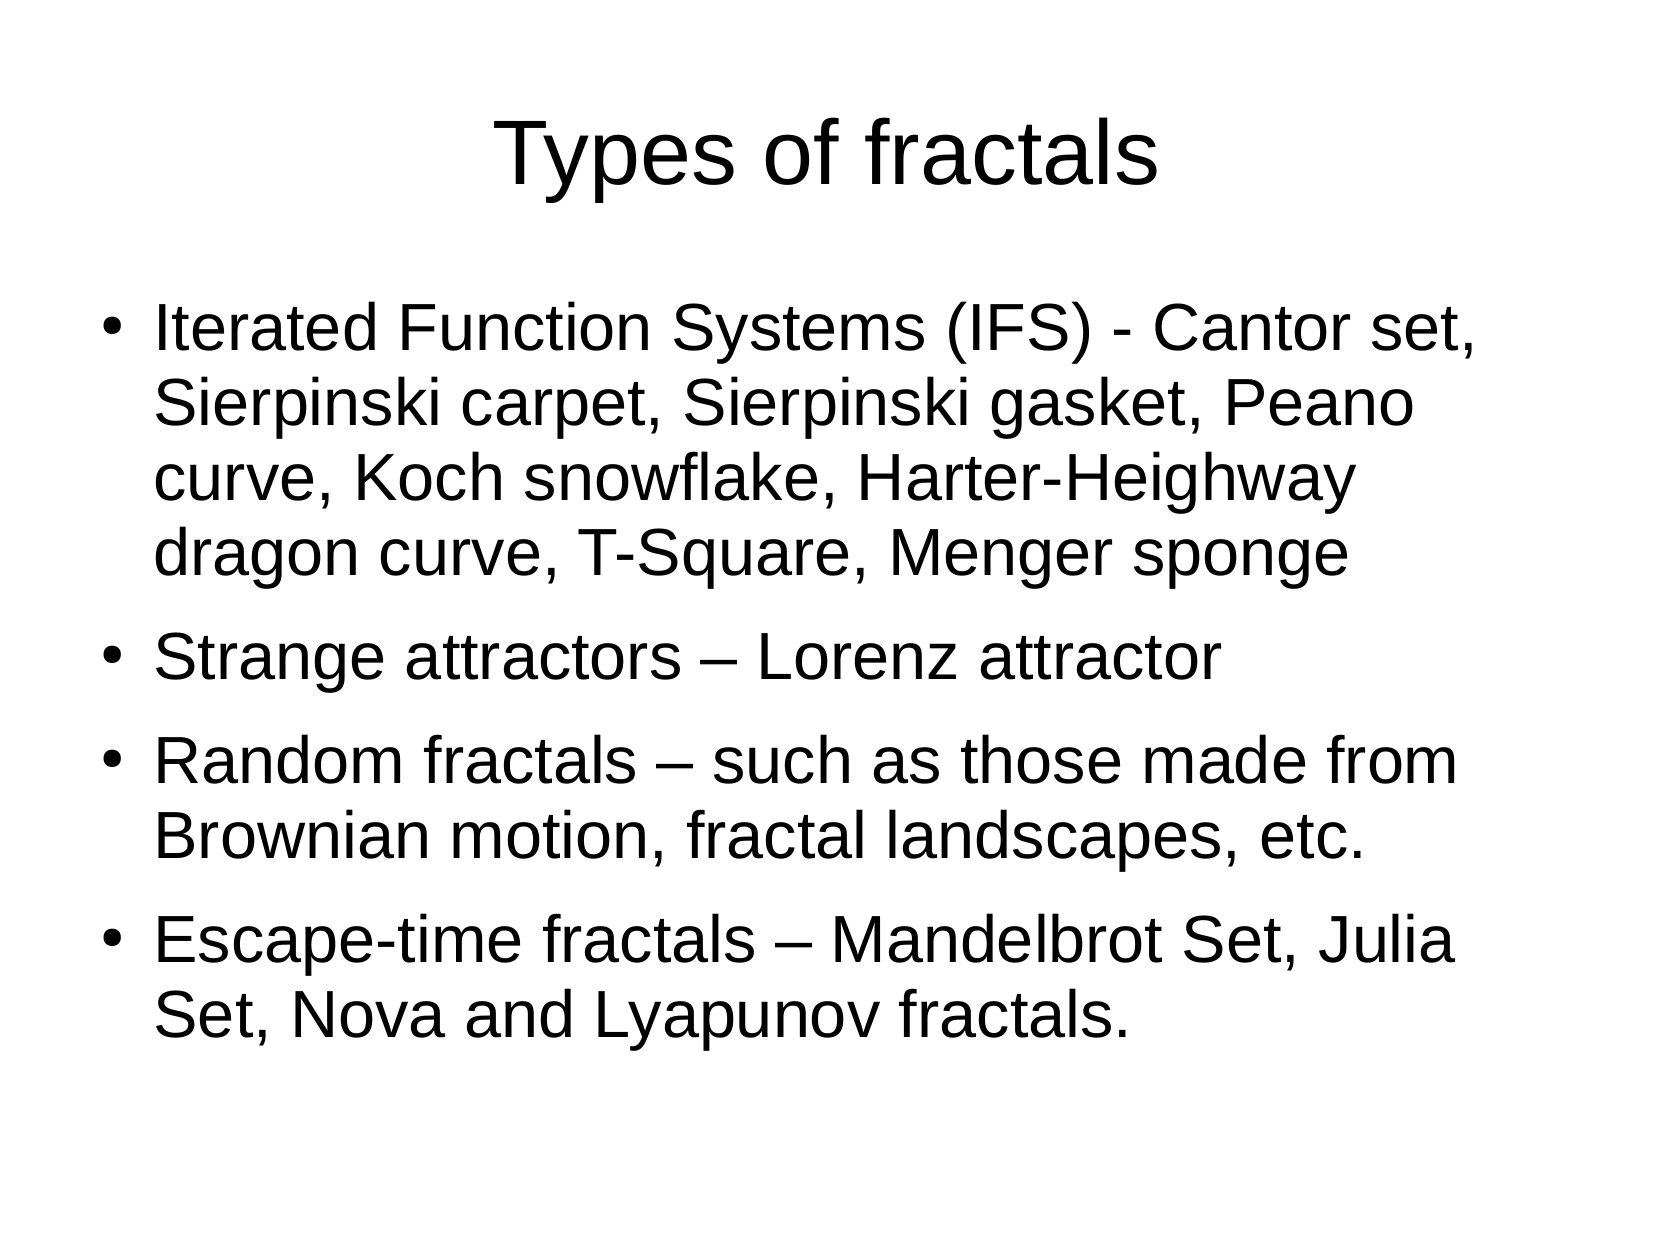

# Types of fractals
Iterated Function Systems (IFS) - Cantor set, Sierpinski carpet, Sierpinski gasket, Peano curve, Koch snowflake, Harter-Heighway dragon curve, T-Square, Menger sponge
Strange attractors – Lorenz attractor
Random fractals – such as those made from Brownian motion, fractal landscapes, etc.
Escape-time fractals – Mandelbrot Set, Julia Set, Nova and Lyapunov fractals.